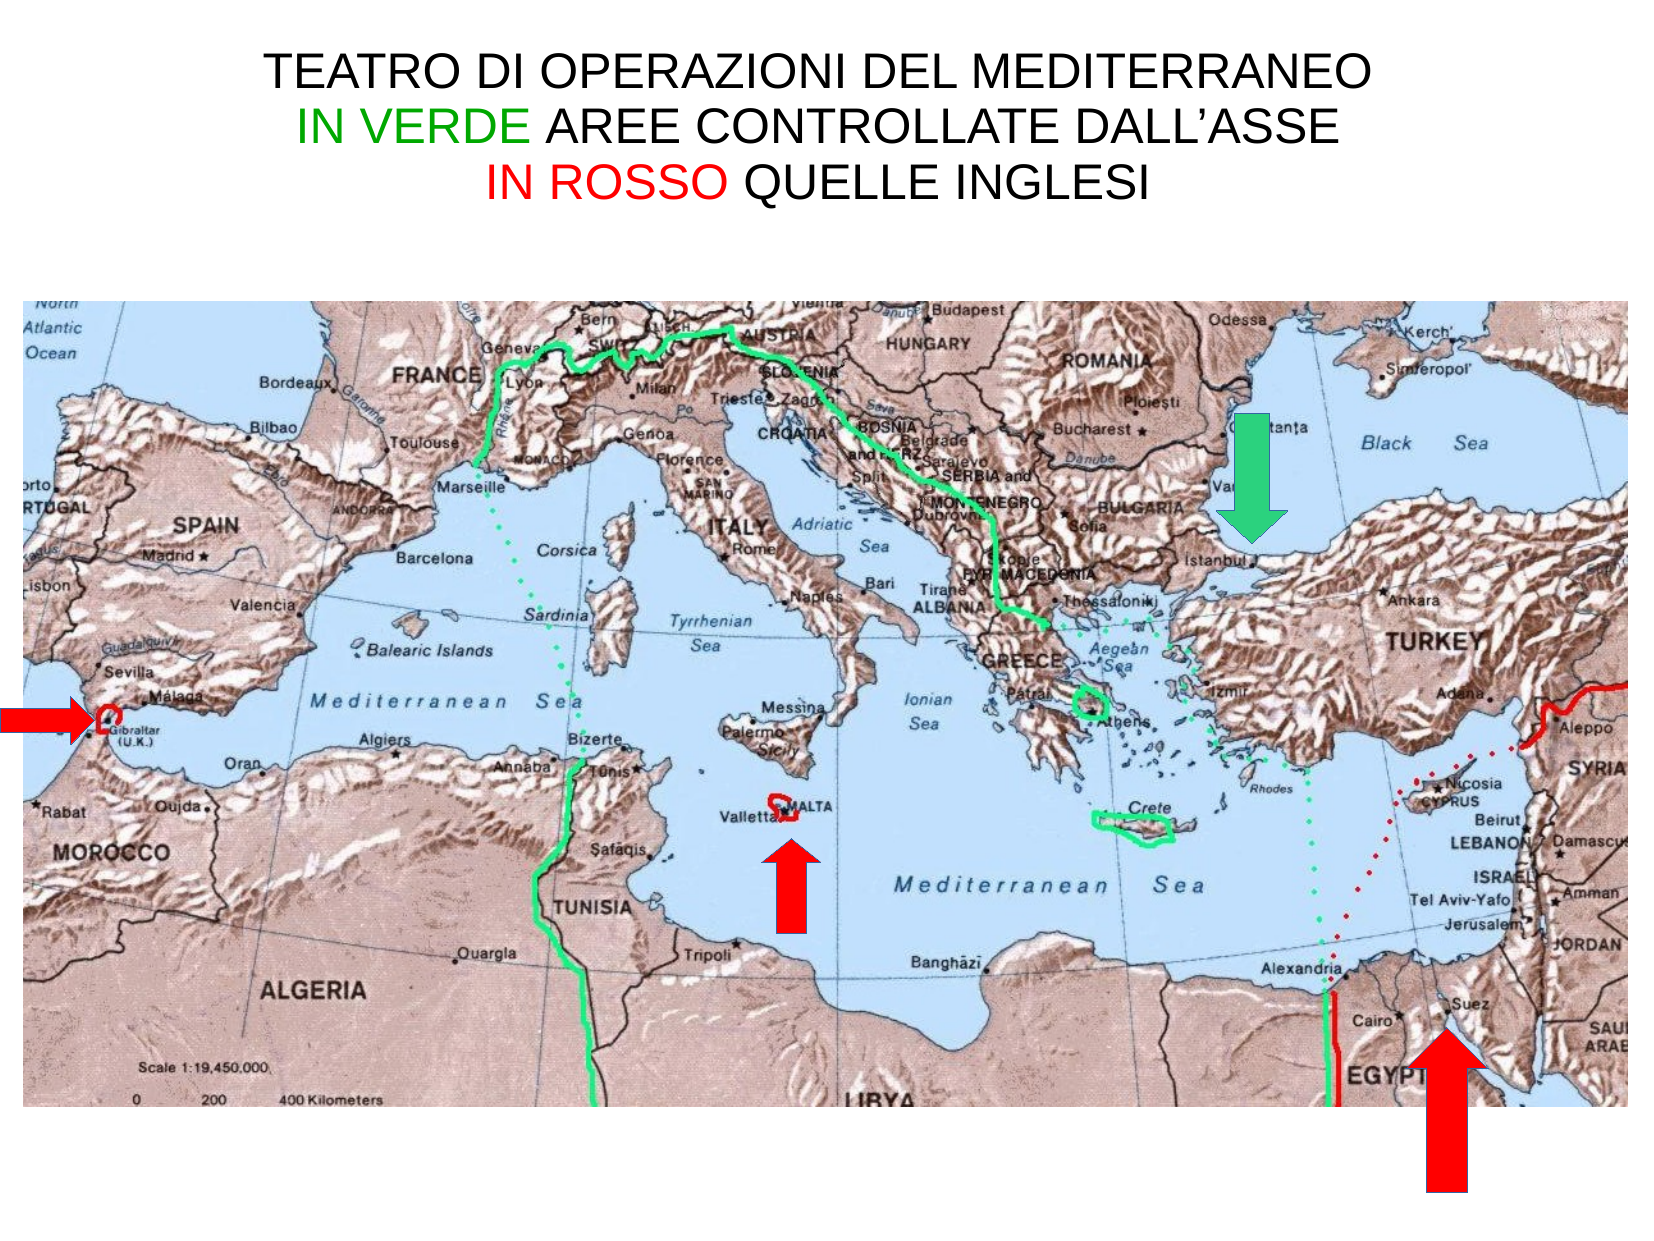

TEATRO DI OPERAZIONI DEL MEDITERRANEO
IN VERDE AREE CONTROLLATE DALL’ASSE
IN ROSSO QUELLE INGLESI